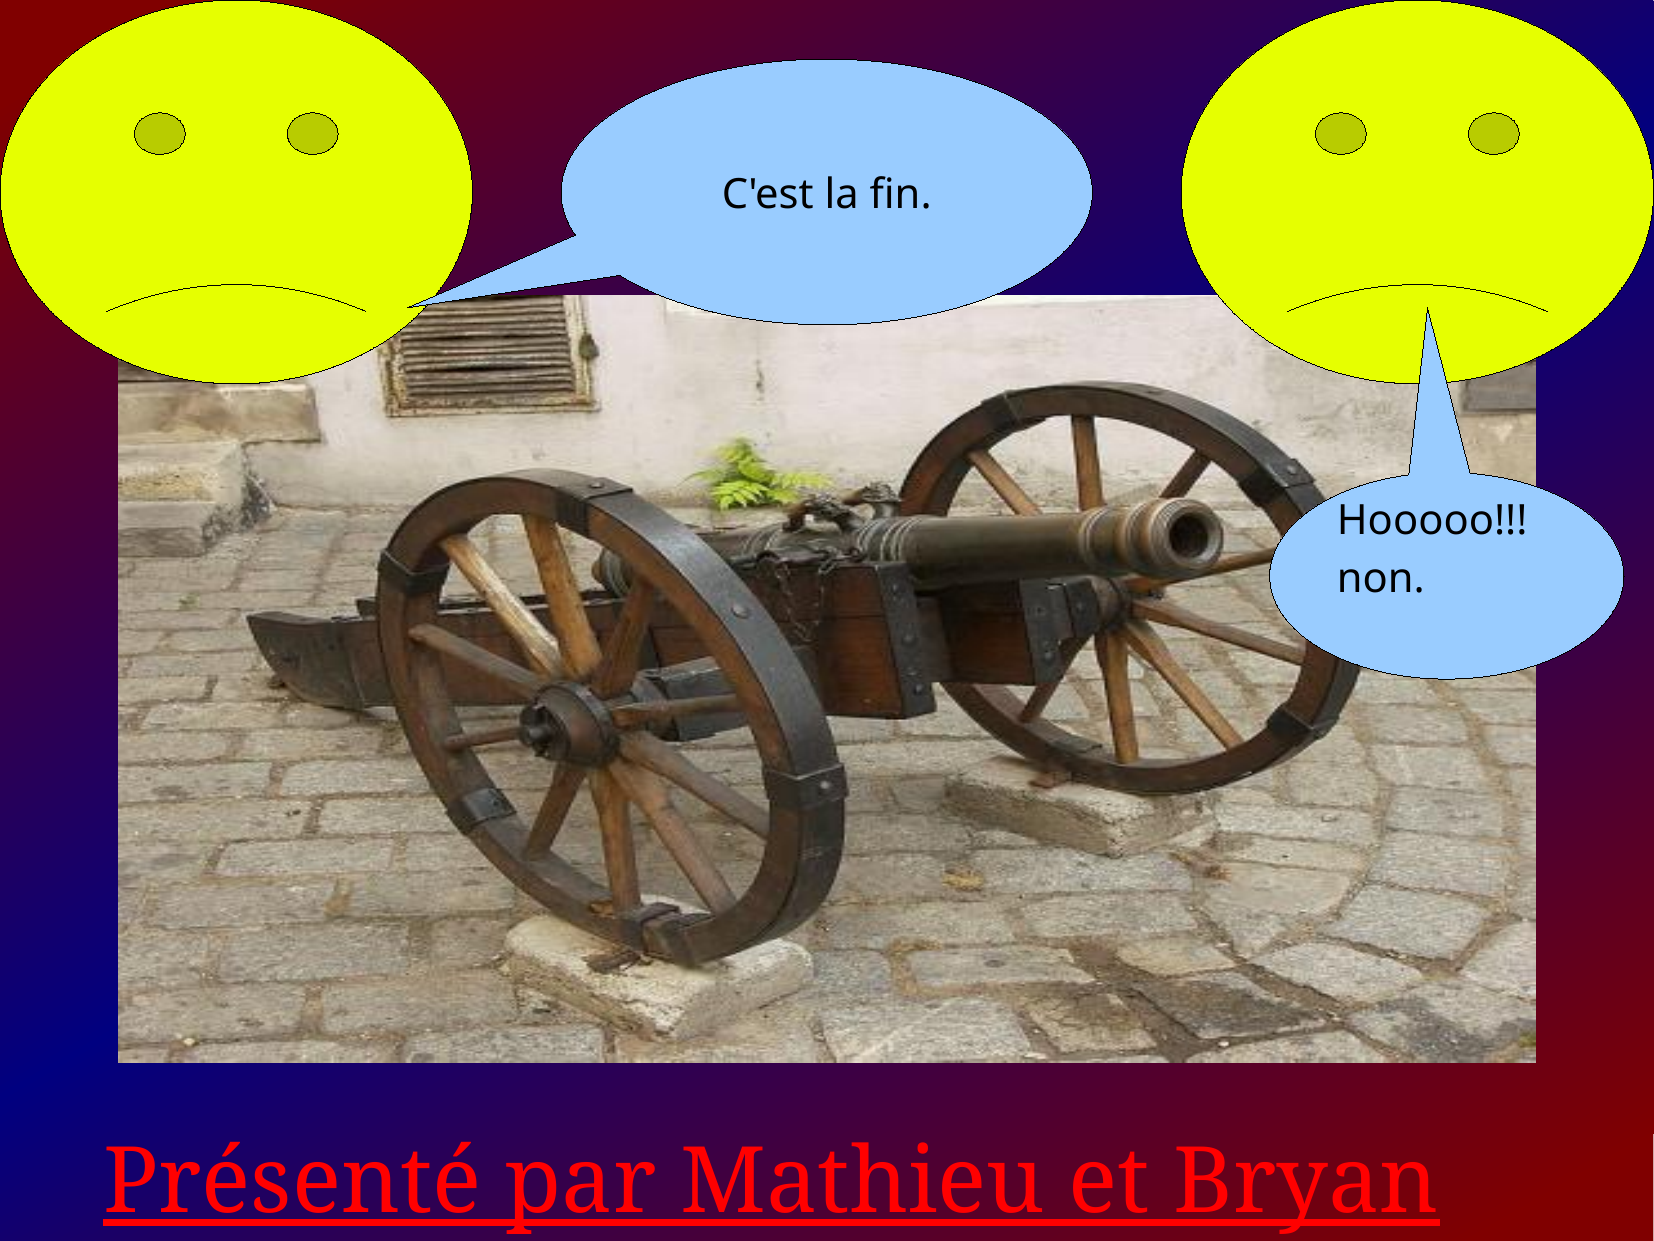

C'est la fin.
Hooooo!!!
non.
Présenté par Mathieu et Bryan